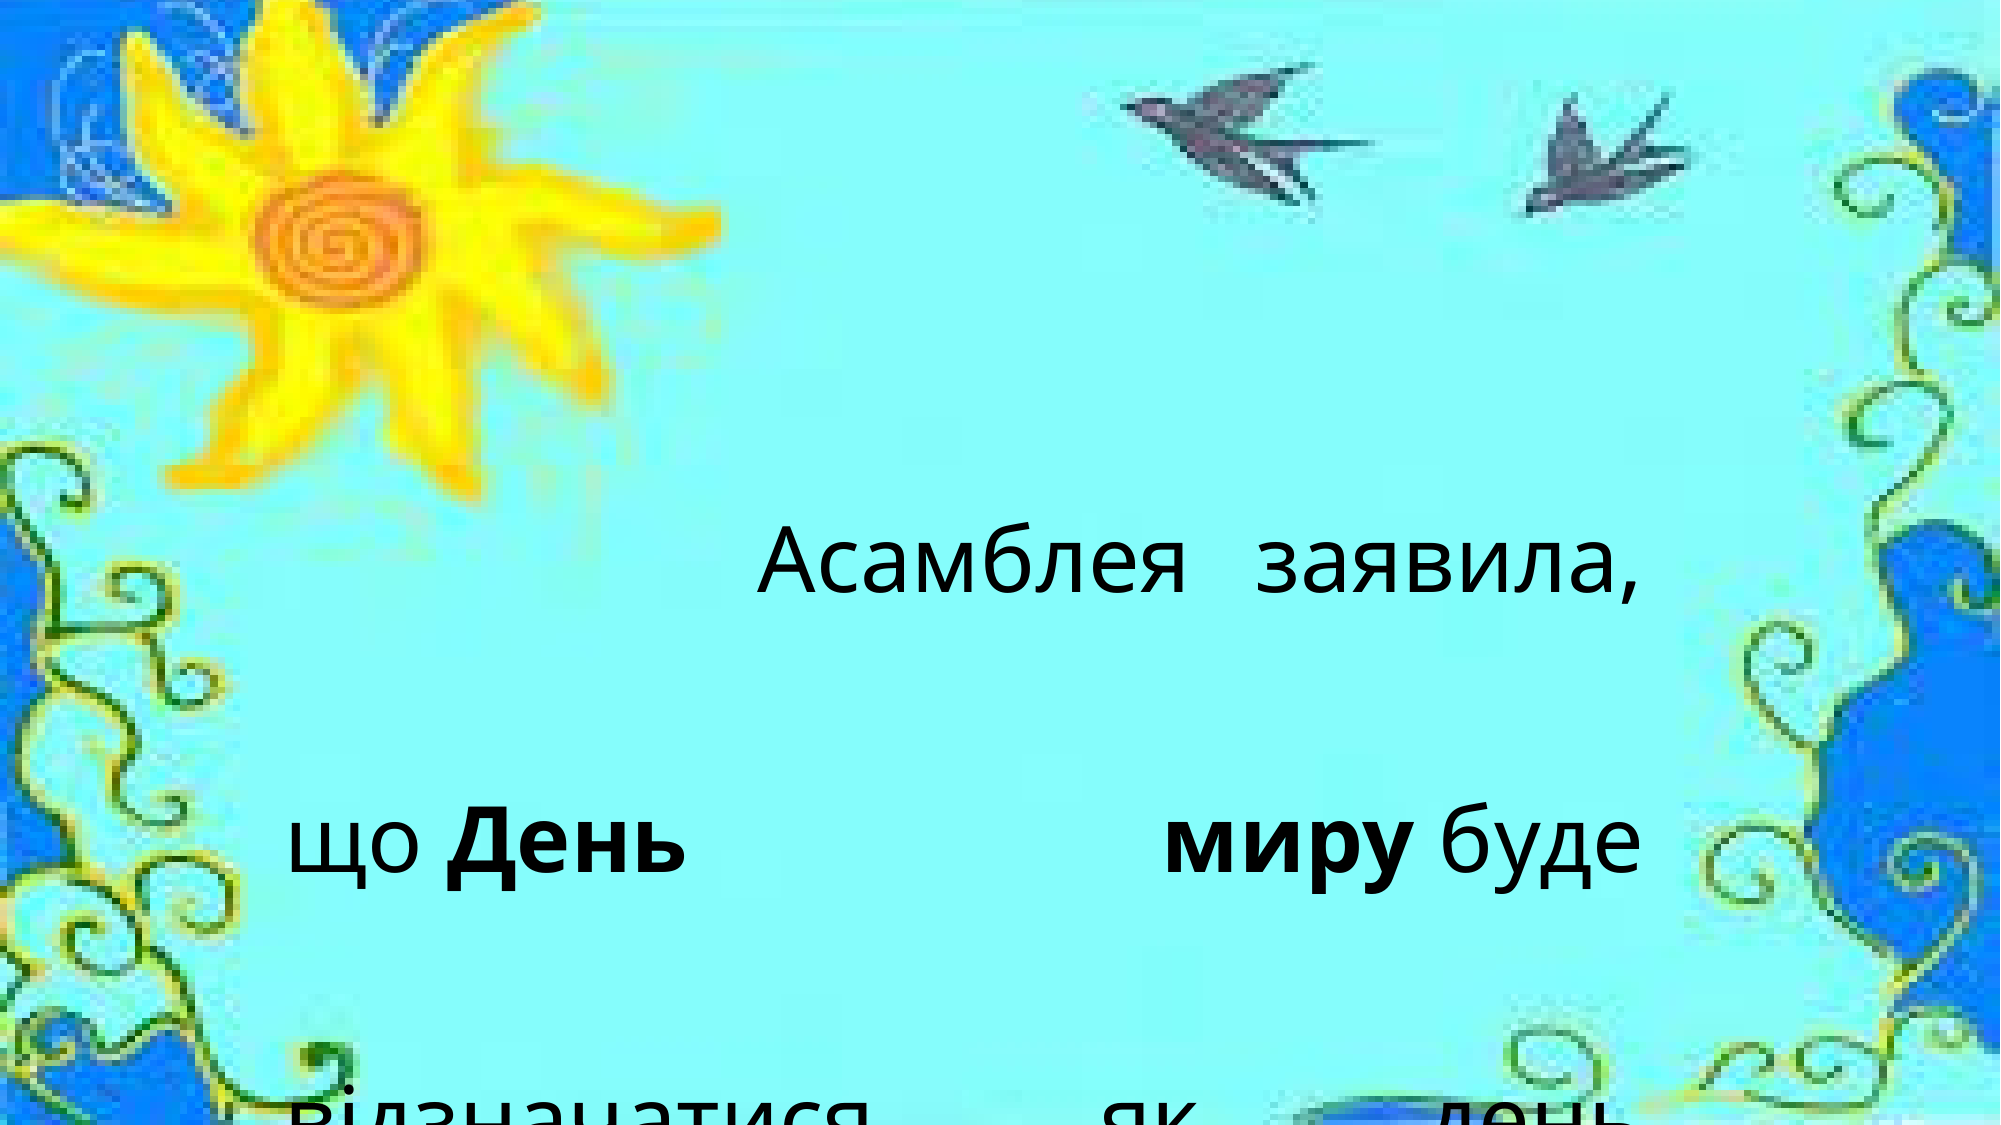

# Асамблея заявила, що День миру буде відзначатися як день глобального припинення вогню і відмовлення від насильства, запропонувавши всім державам і народам дотримувати припинення воєнних дій протягом цього дня.